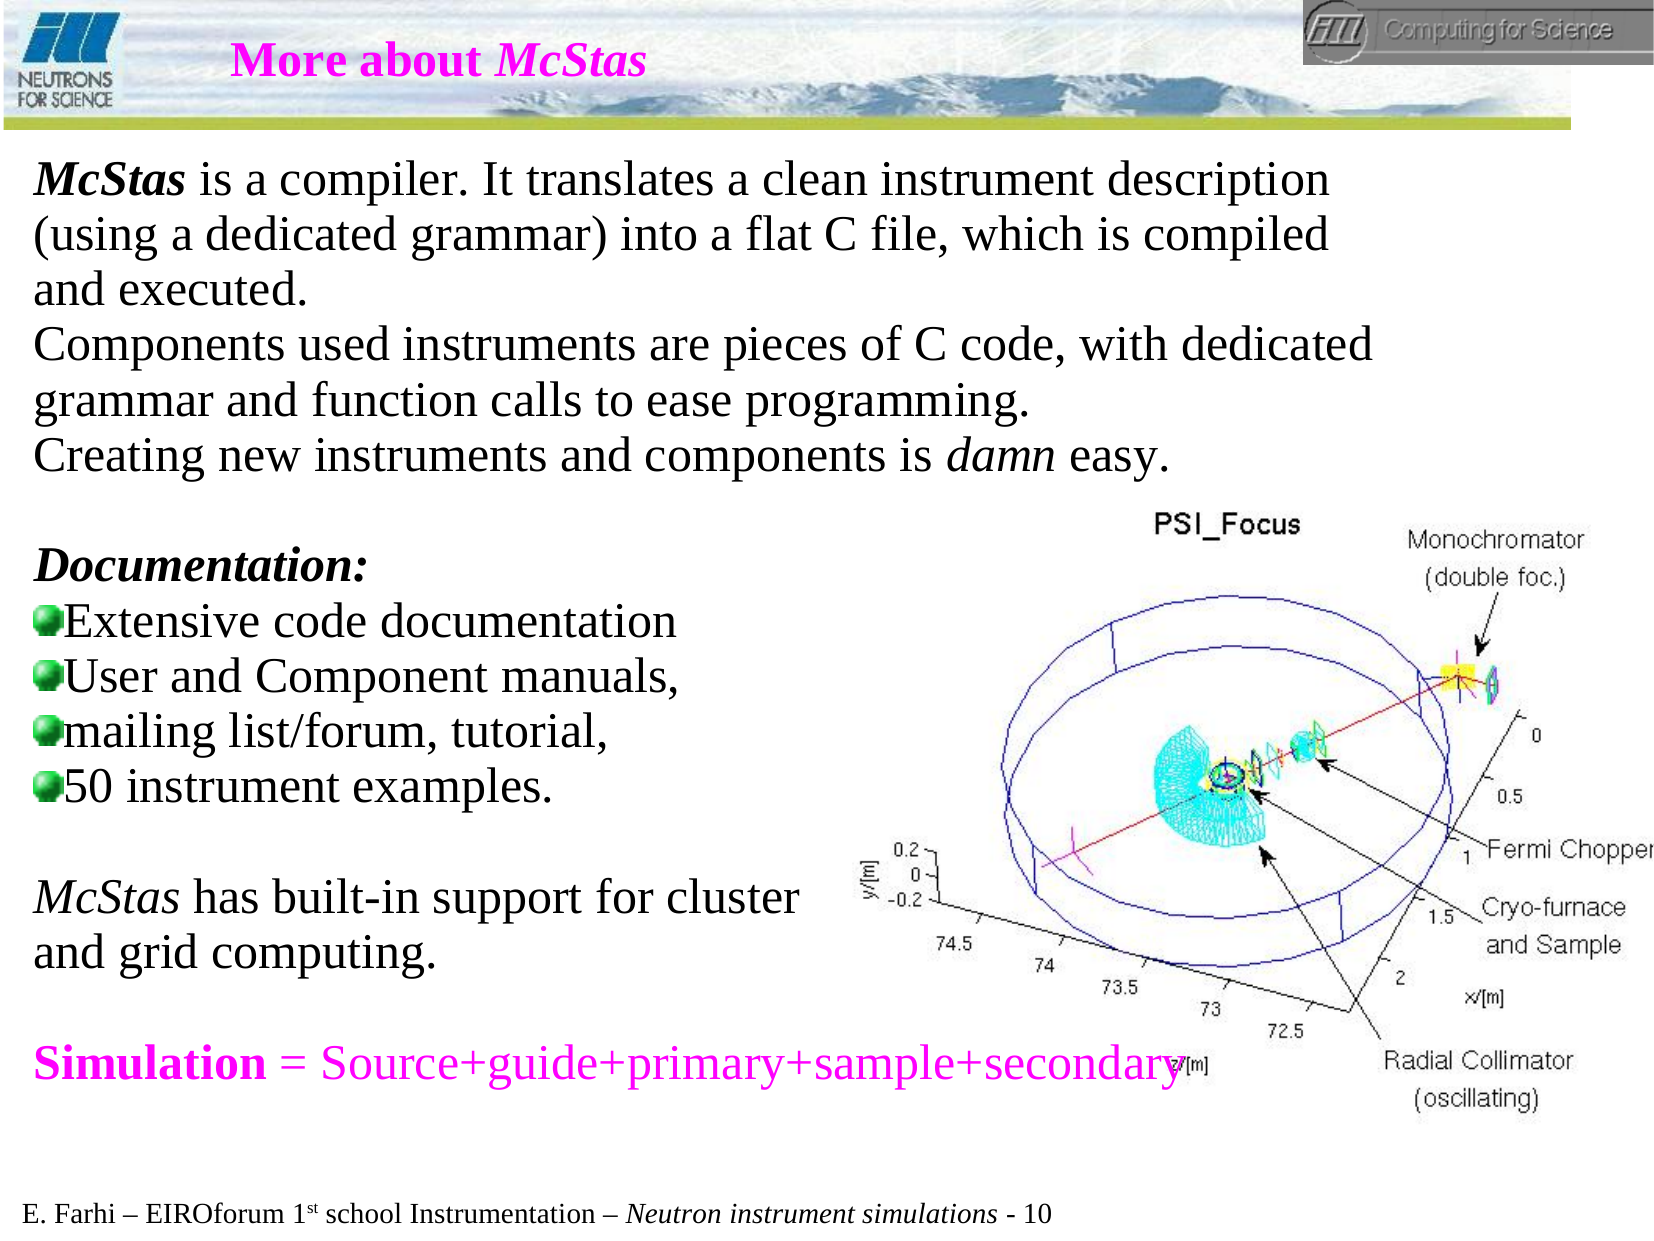

More about McStas
McStas is a compiler. It translates a clean instrument description
(using a dedicated grammar) into a flat C file, which is compiled
and executed.
Components used instruments are pieces of C code, with dedicated
grammar and function calls to ease programming.
Creating new instruments and components is damn easy.
Documentation:
Extensive code documentation
User and Component manuals,
mailing list/forum, tutorial,
50 instrument examples.
McStas has built-in support for cluster
and grid computing.
Simulation = Source+guide+primary+sample+secondary